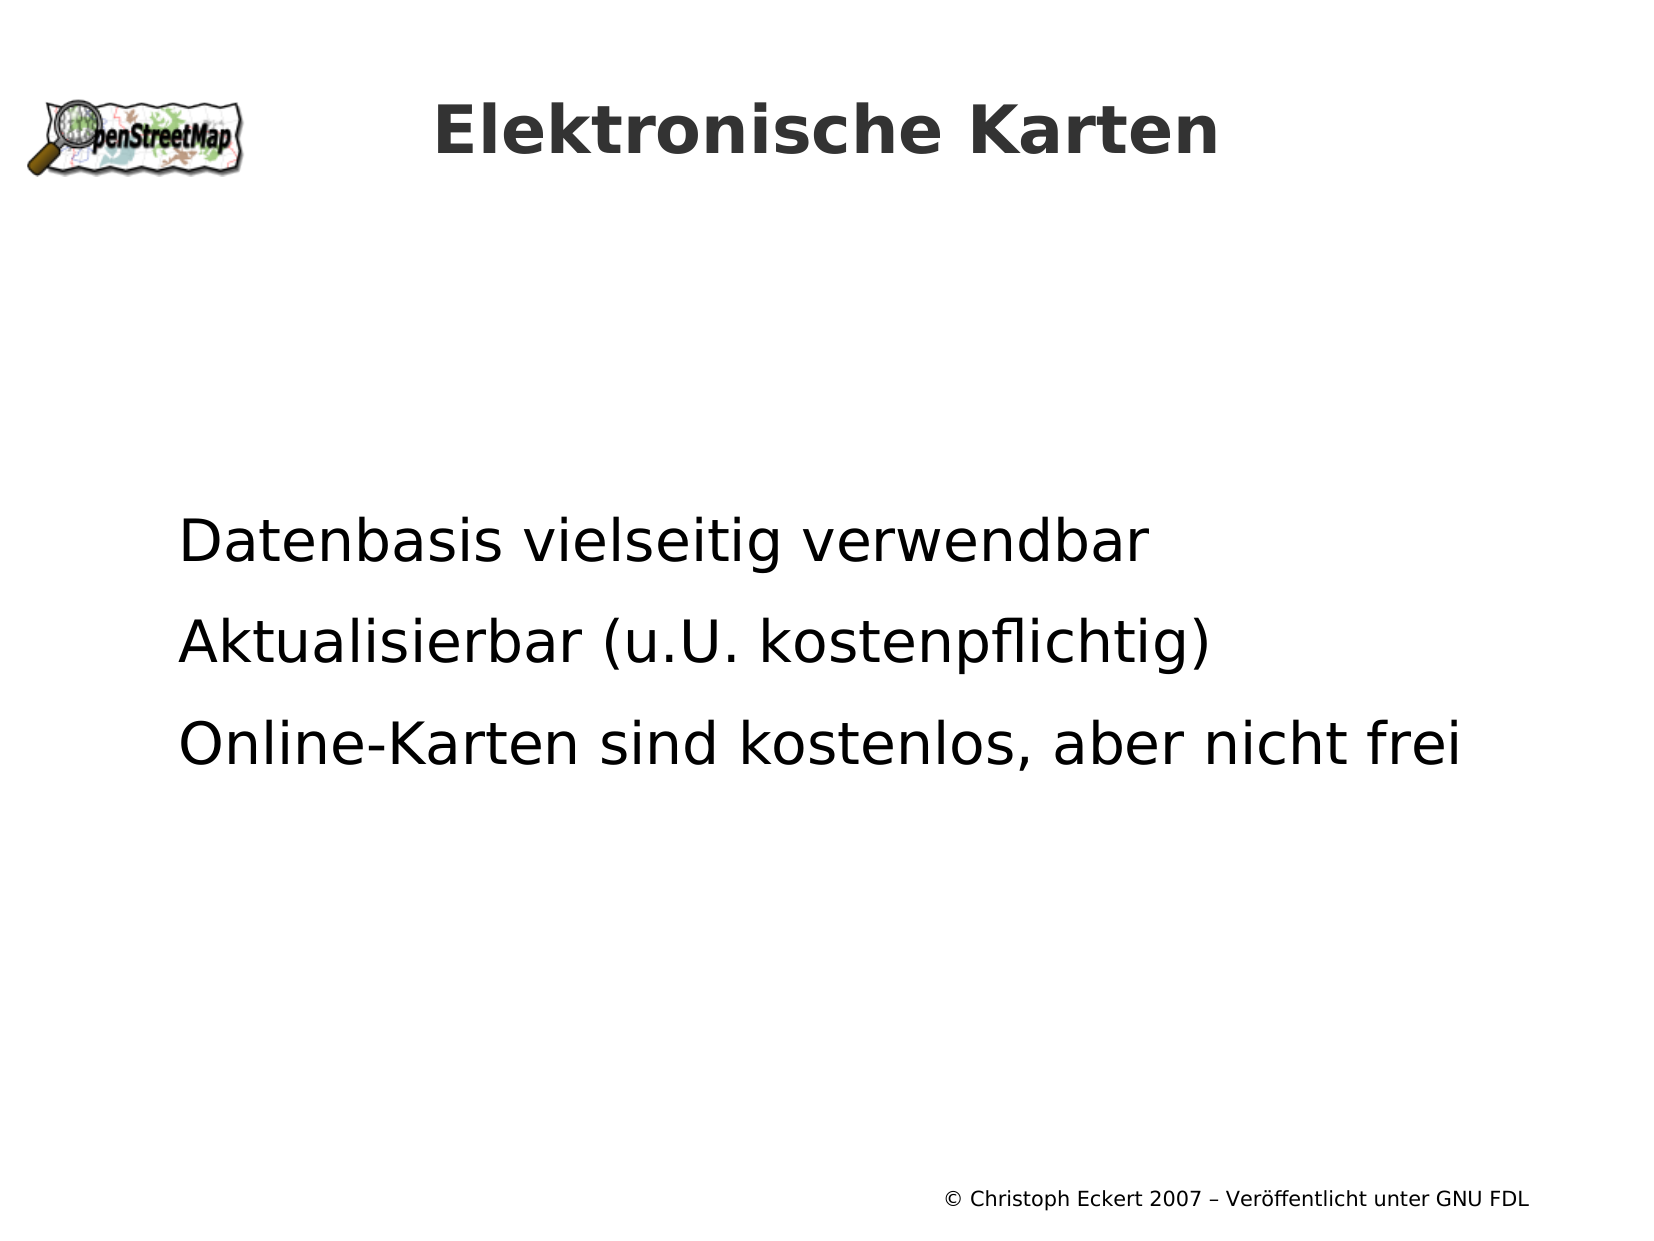

# Elektronische Karten
Datenbasis vielseitig verwendbar
Aktualisierbar (u.U. kostenpflichtig)
Online-Karten sind kostenlos, aber nicht frei